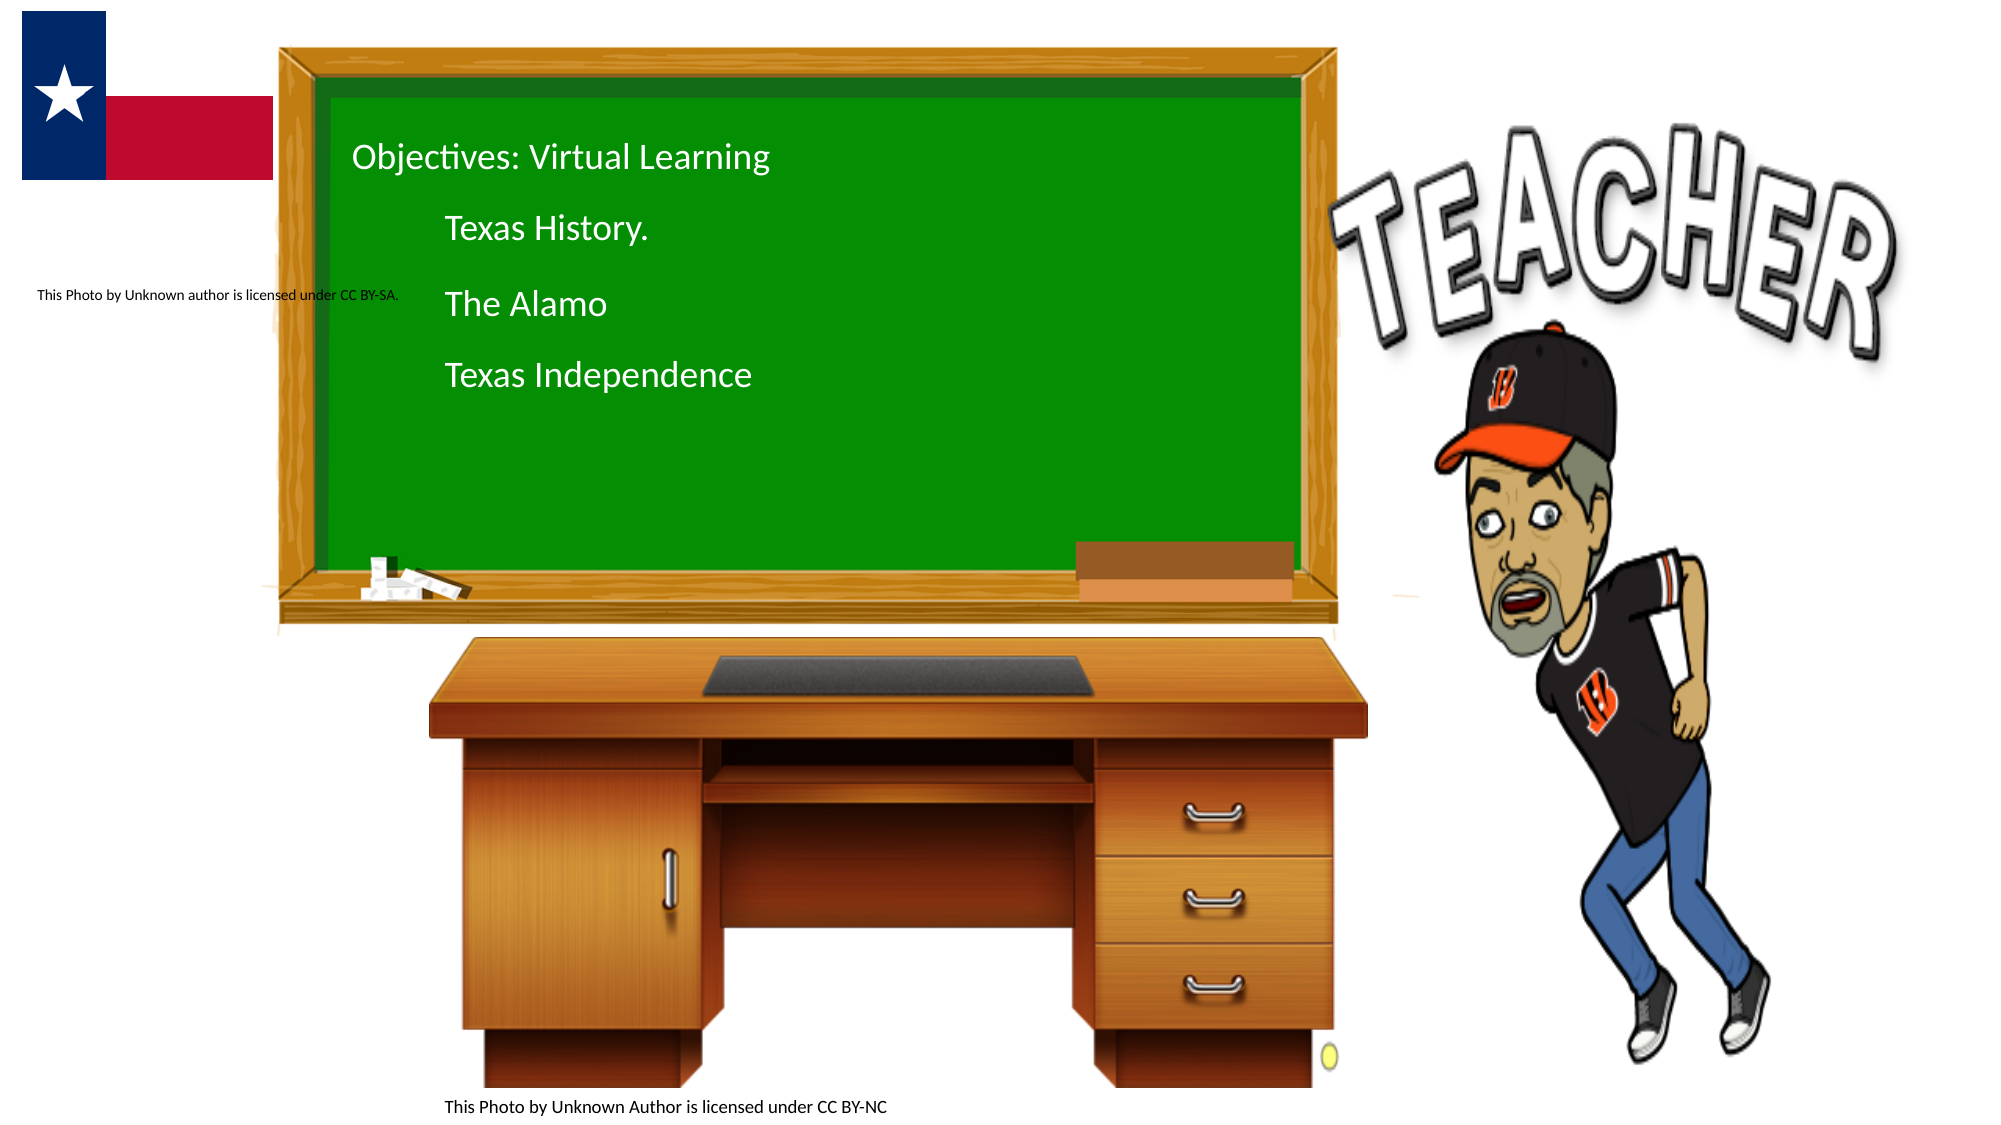

Objectives: Virtual Learning
Texas History.
The Alamo
This Photo by Unknown author is licensed under CC BY-SA.
Texas Independence
This Photo by Unknown Author is licensed under CC BY-NC